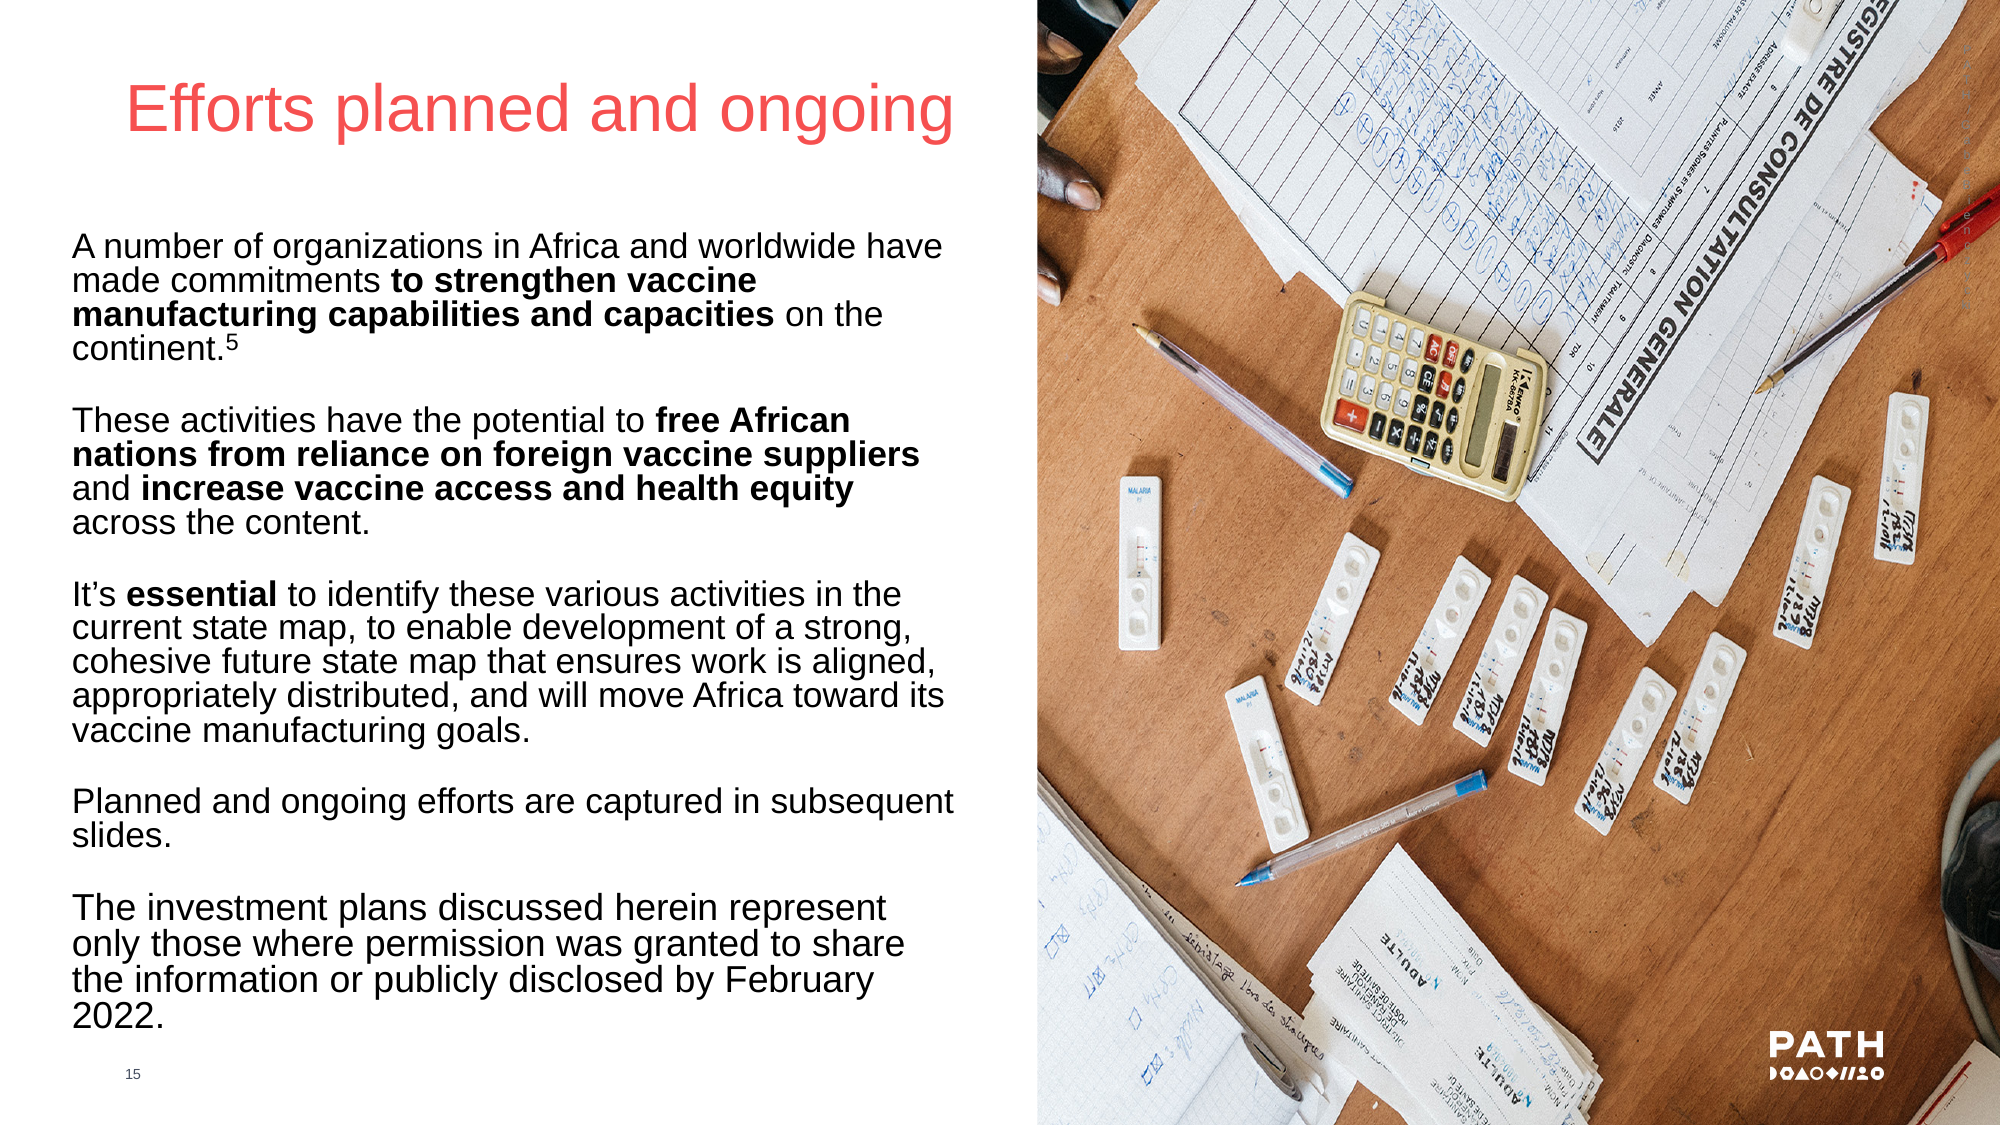

PATH/Gabe Bienczycki
# Efforts planned and ongoing
A number of organizations in Africa and worldwide have made commitments to strengthen vaccine manufacturing capabilities and capacities on the continent.5
These activities have the potential to free African nations from reliance on foreign vaccine suppliers and increase vaccine access and health equity across the content.
It’s essential to identify these various activities in the current state map, to enable development of a strong, cohesive future state map that ensures work is aligned, appropriately distributed, and will move Africa toward its vaccine manufacturing goals.
Planned and ongoing efforts are captured in subsequent slides.
The investment plans discussed herein represent only those where permission was granted to share the information or publicly disclosed by February 2022.